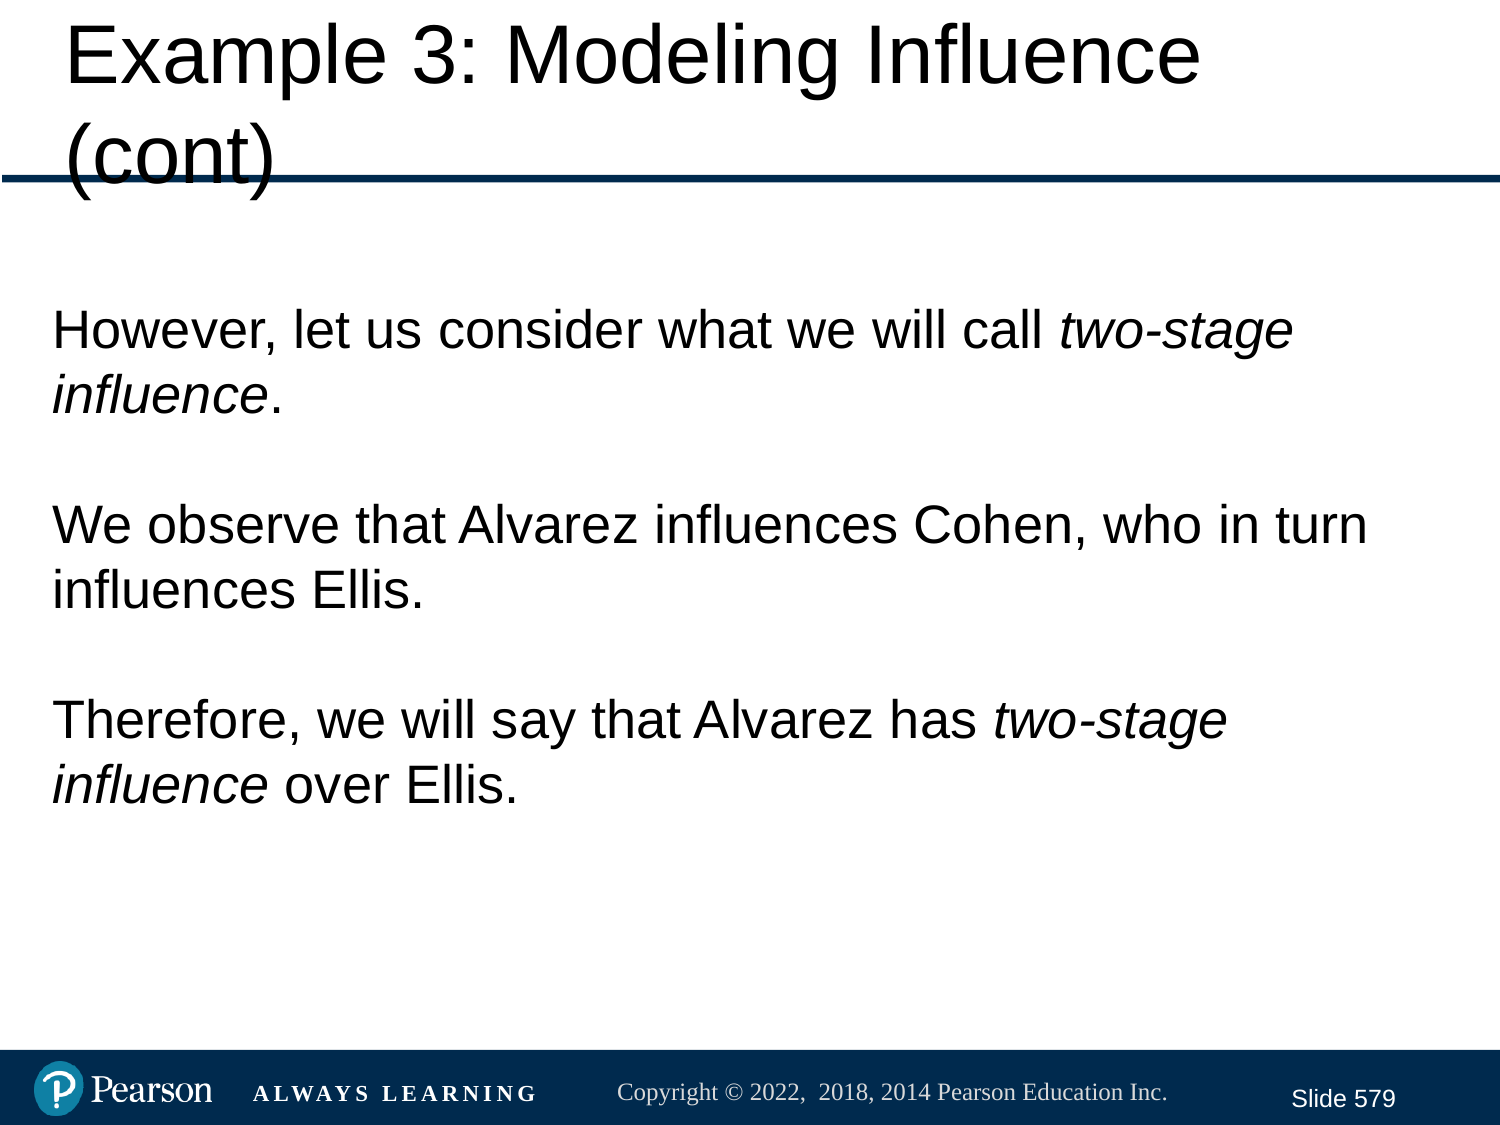

Example 3: Modeling Influence (cont)
However, let us consider what we will call two-stage influence.
We observe that Alvarez influences Cohen, who in turn influences Ellis.
Therefore, we will say that Alvarez has two-stage influence over Ellis.